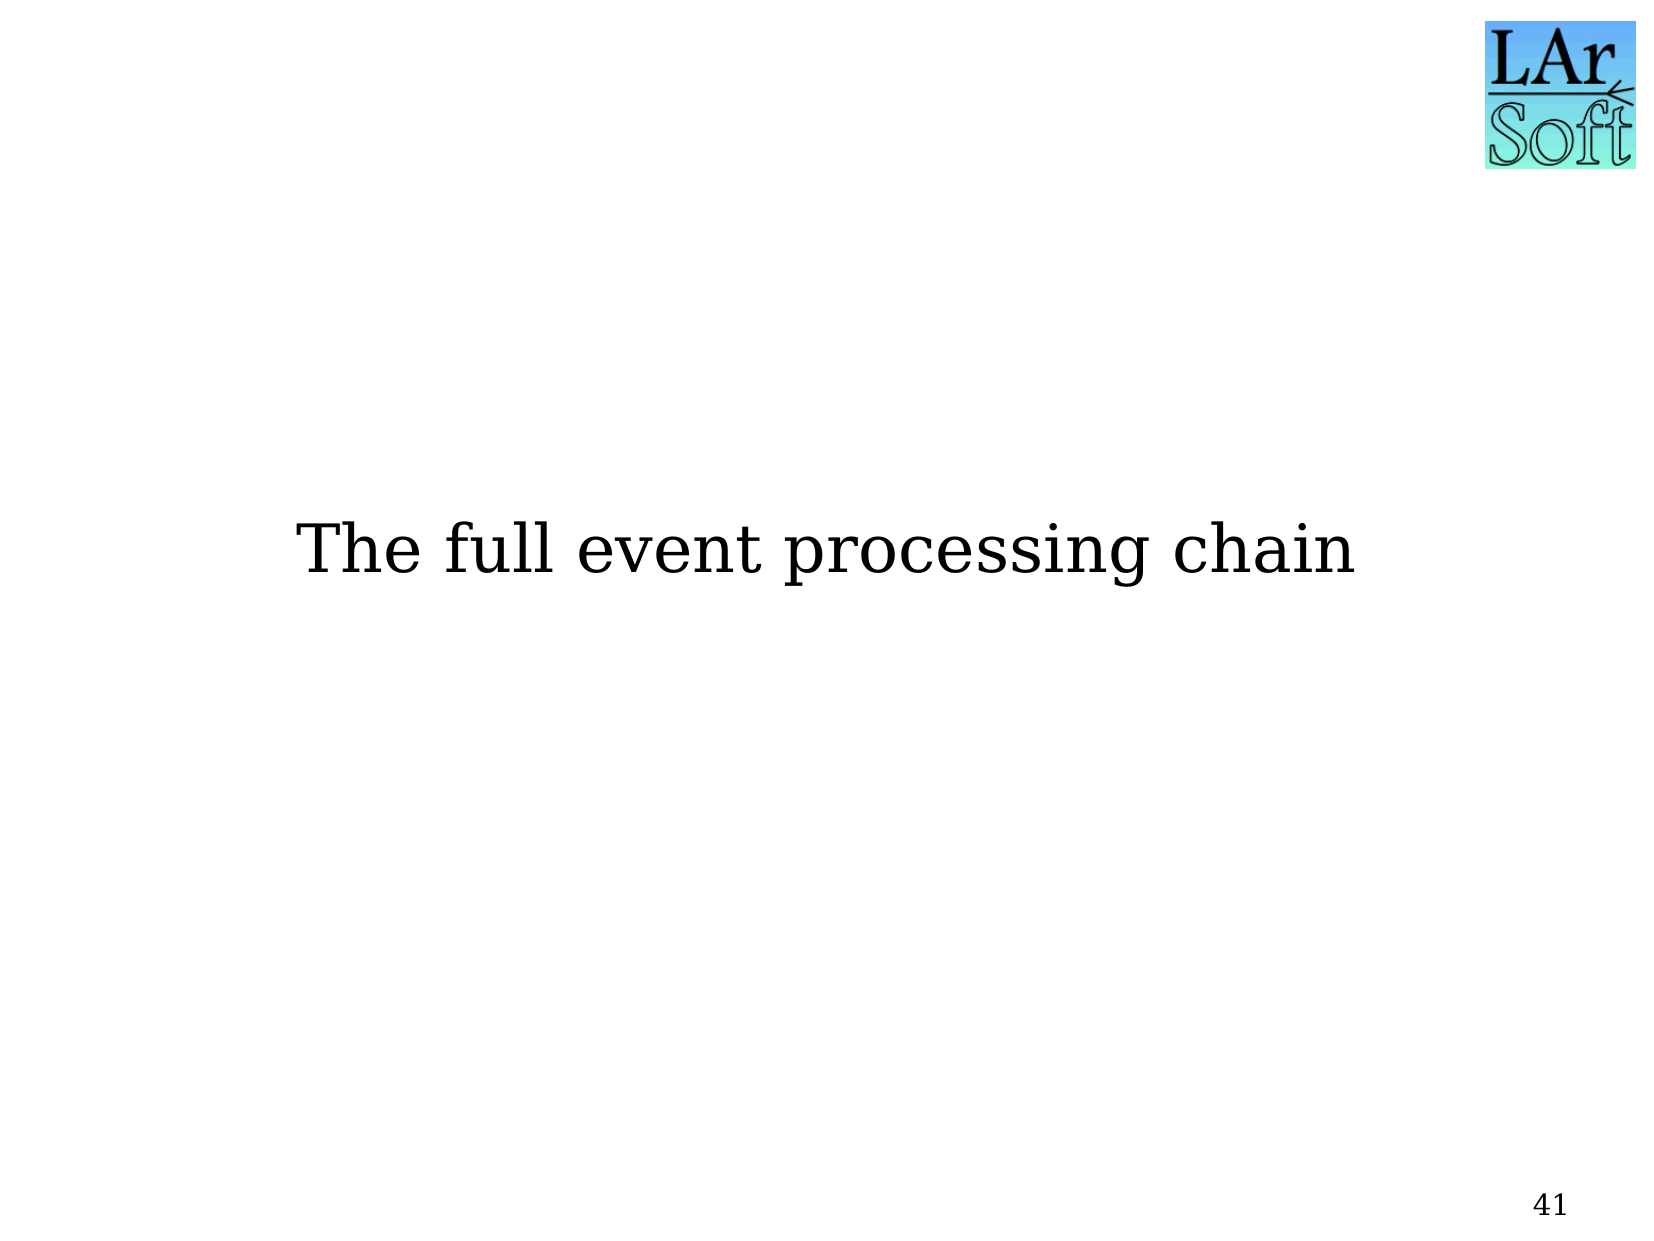

# The full event processing chain
41